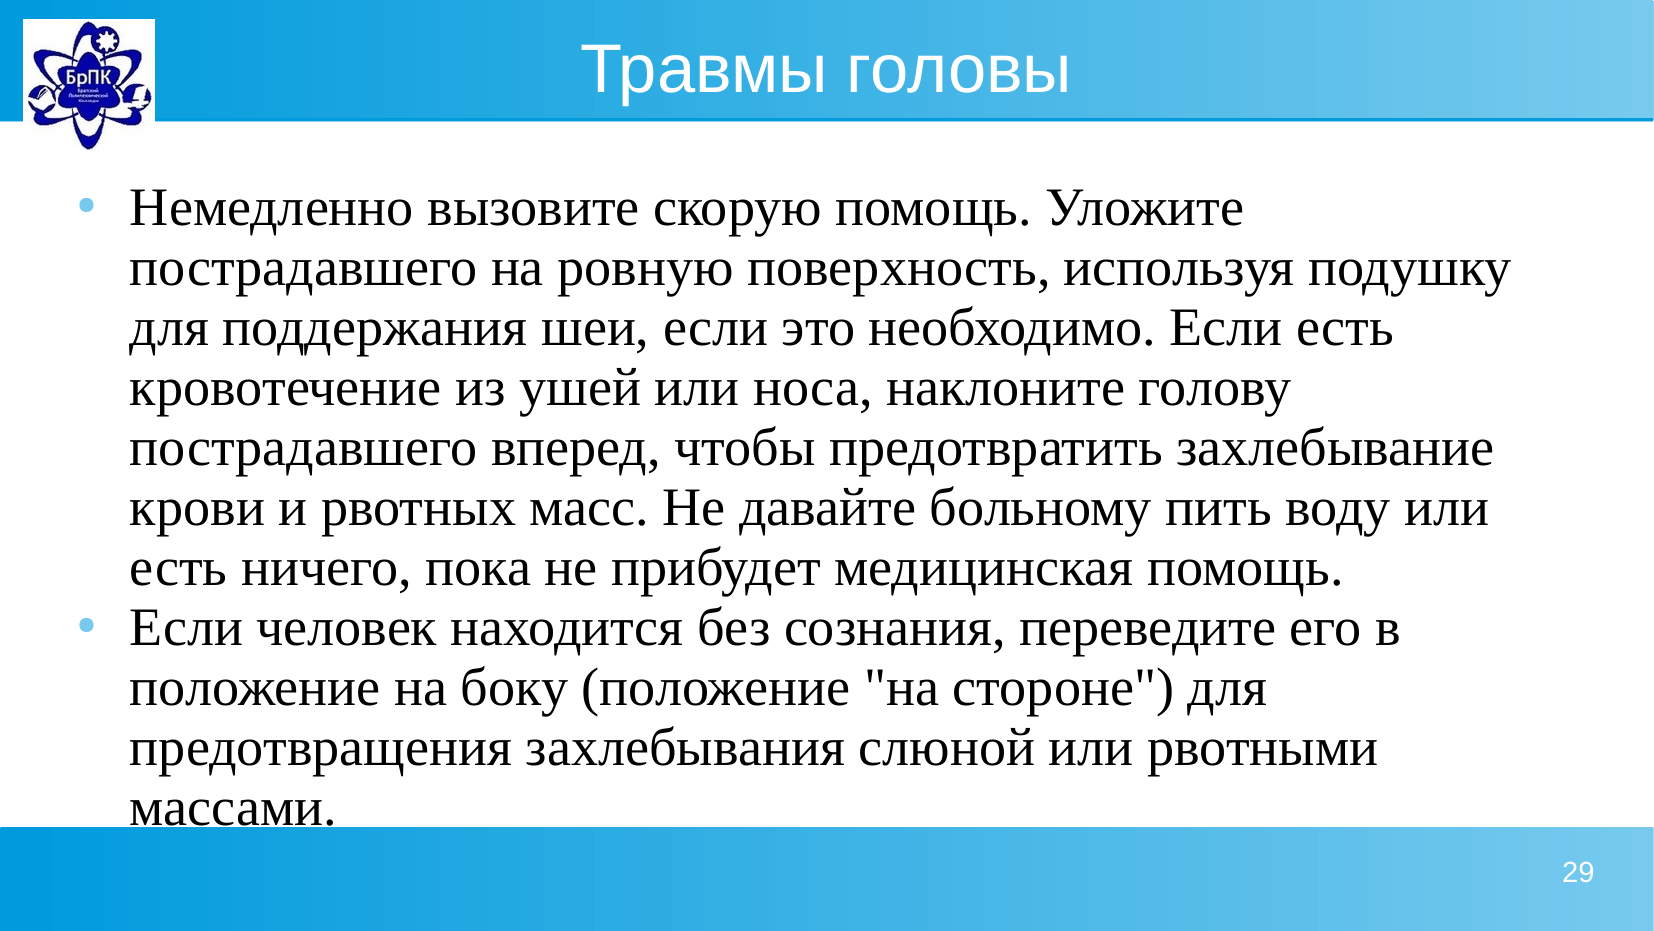

# Травмы головы
Немедленно вызовите скорую помощь. Уложите пострадавшего на ровную поверхность, используя подушку для поддержания шеи, если это необходимо. Если есть кровотечение из ушей или носа, наклоните голову пострадавшего вперед, чтобы предотвратить захлебывание крови и рвотных масс. Не давайте больному пить воду или есть ничего, пока не прибудет медицинская помощь.
Если человек находится без сознания, переведите его в положение на боку (положение "на стороне") для предотвращения захлебывания слюной или рвотными массами.
29